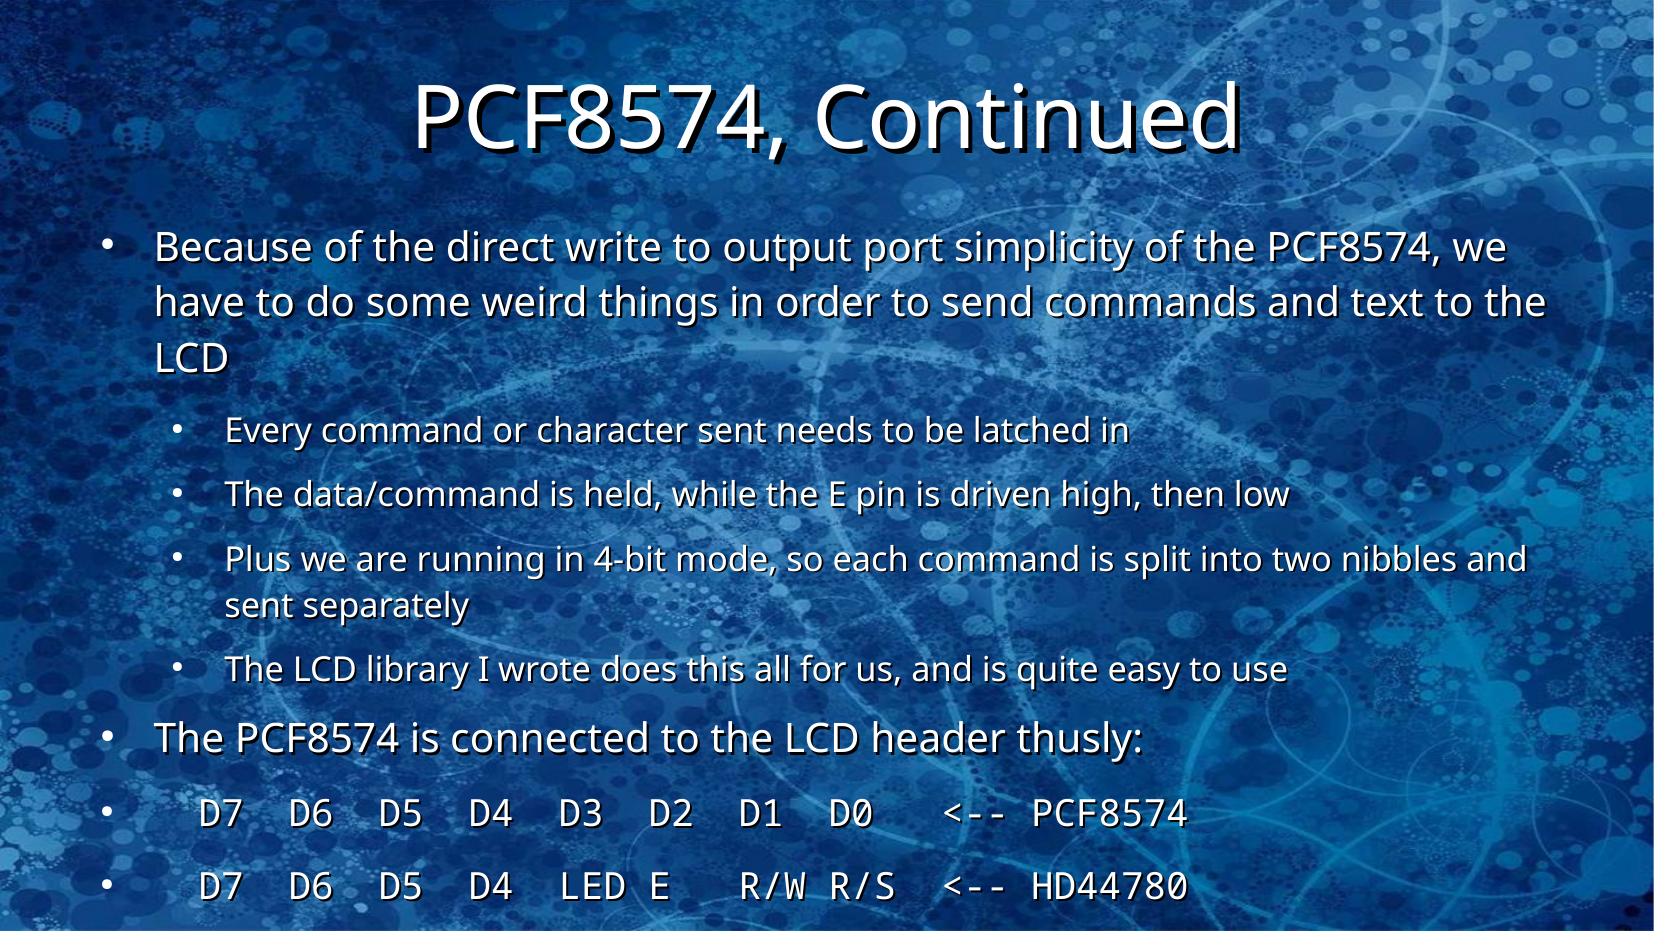

# PCF8574, Continued
Because of the direct write to output port simplicity of the PCF8574, we have to do some weird things in order to send commands and text to the LCD
Every command or character sent needs to be latched in
The data/command is held, while the E pin is driven high, then low
Plus we are running in 4-bit mode, so each command is split into two nibbles and sent separately
The LCD library I wrote does this all for us, and is quite easy to use
The PCF8574 is connected to the LCD header thusly:
 D7 D6 D5 D4 D3 D2 D1 D0 <-- PCF8574
 D7 D6 D5 D4 LED E R/W R/S <-- HD44780